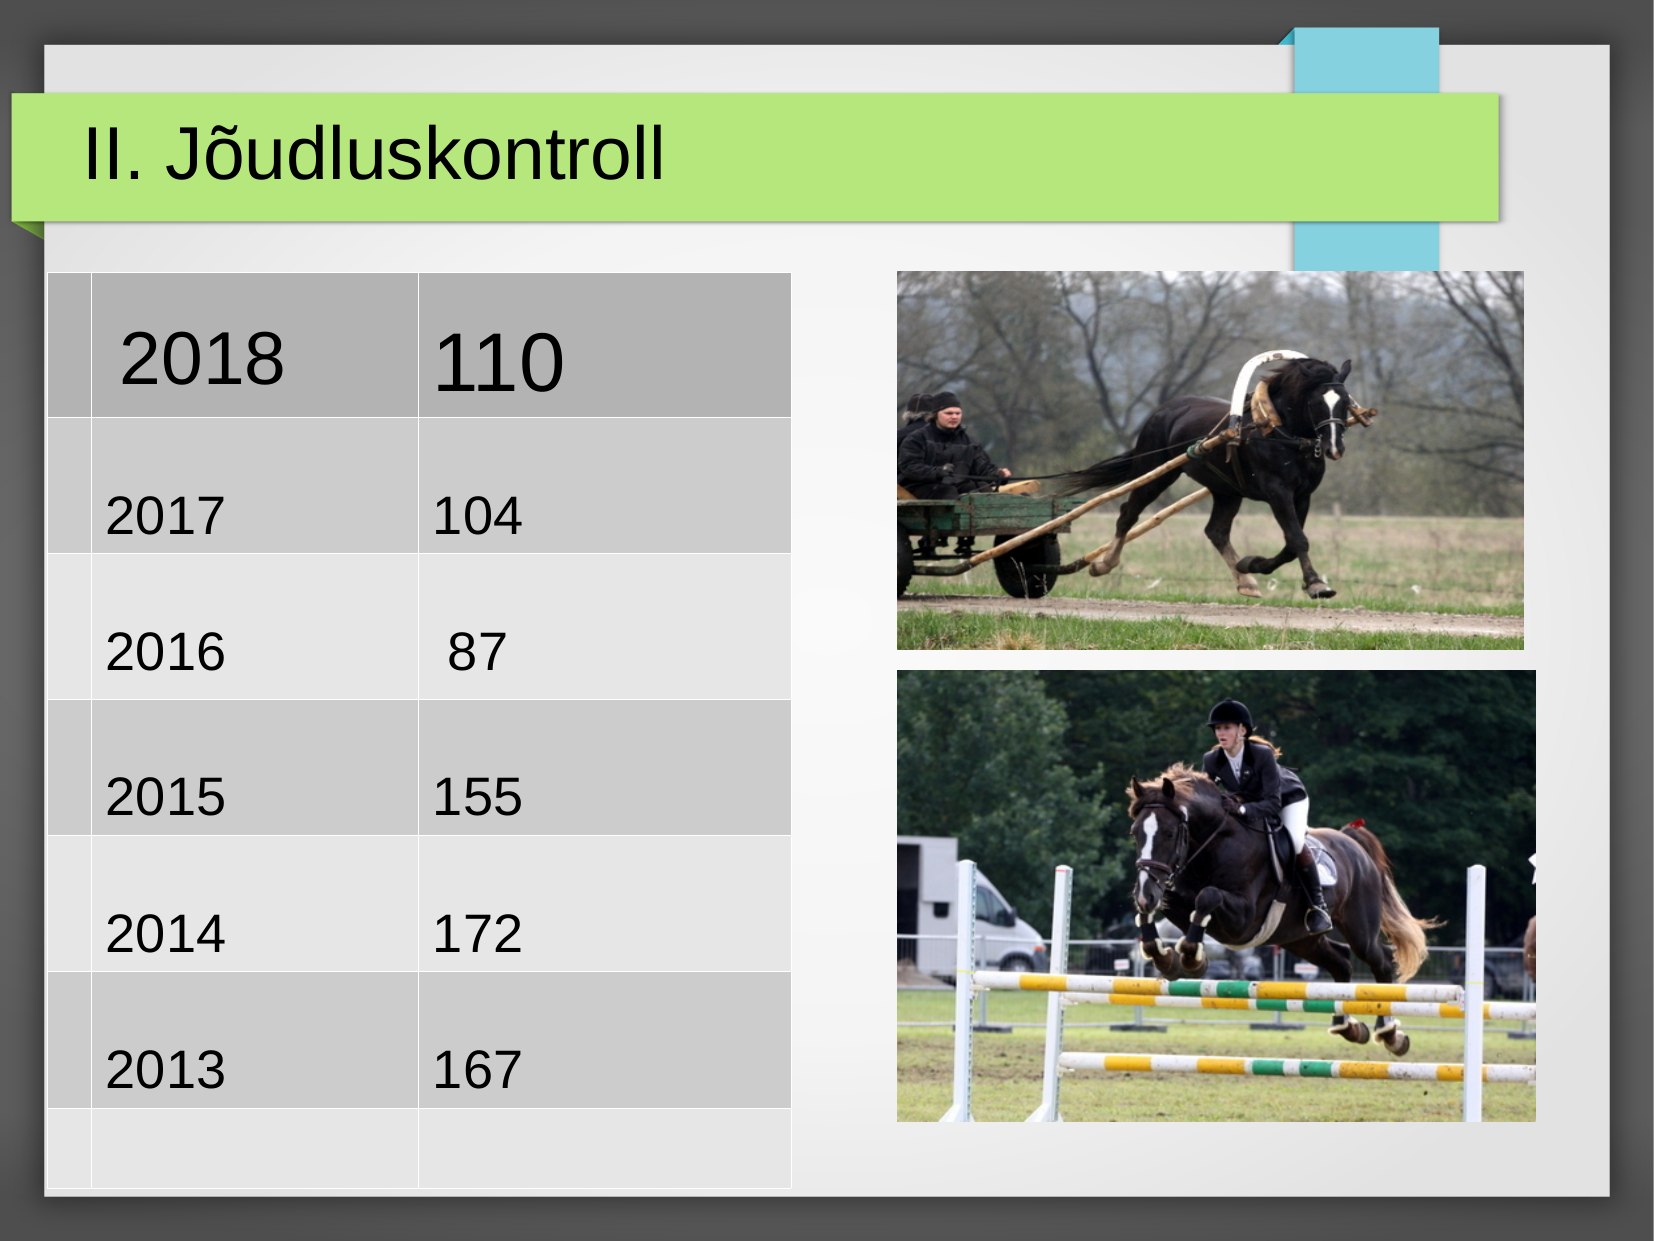

# II. Jõudluskontroll
| | 2018 | 110 |
| --- | --- | --- |
| | 2017 | 104 |
| | 2016 | 87 |
| | 2015 | 155 |
| | 2014 | 172 |
| | 2013 | 167 |
| | | |